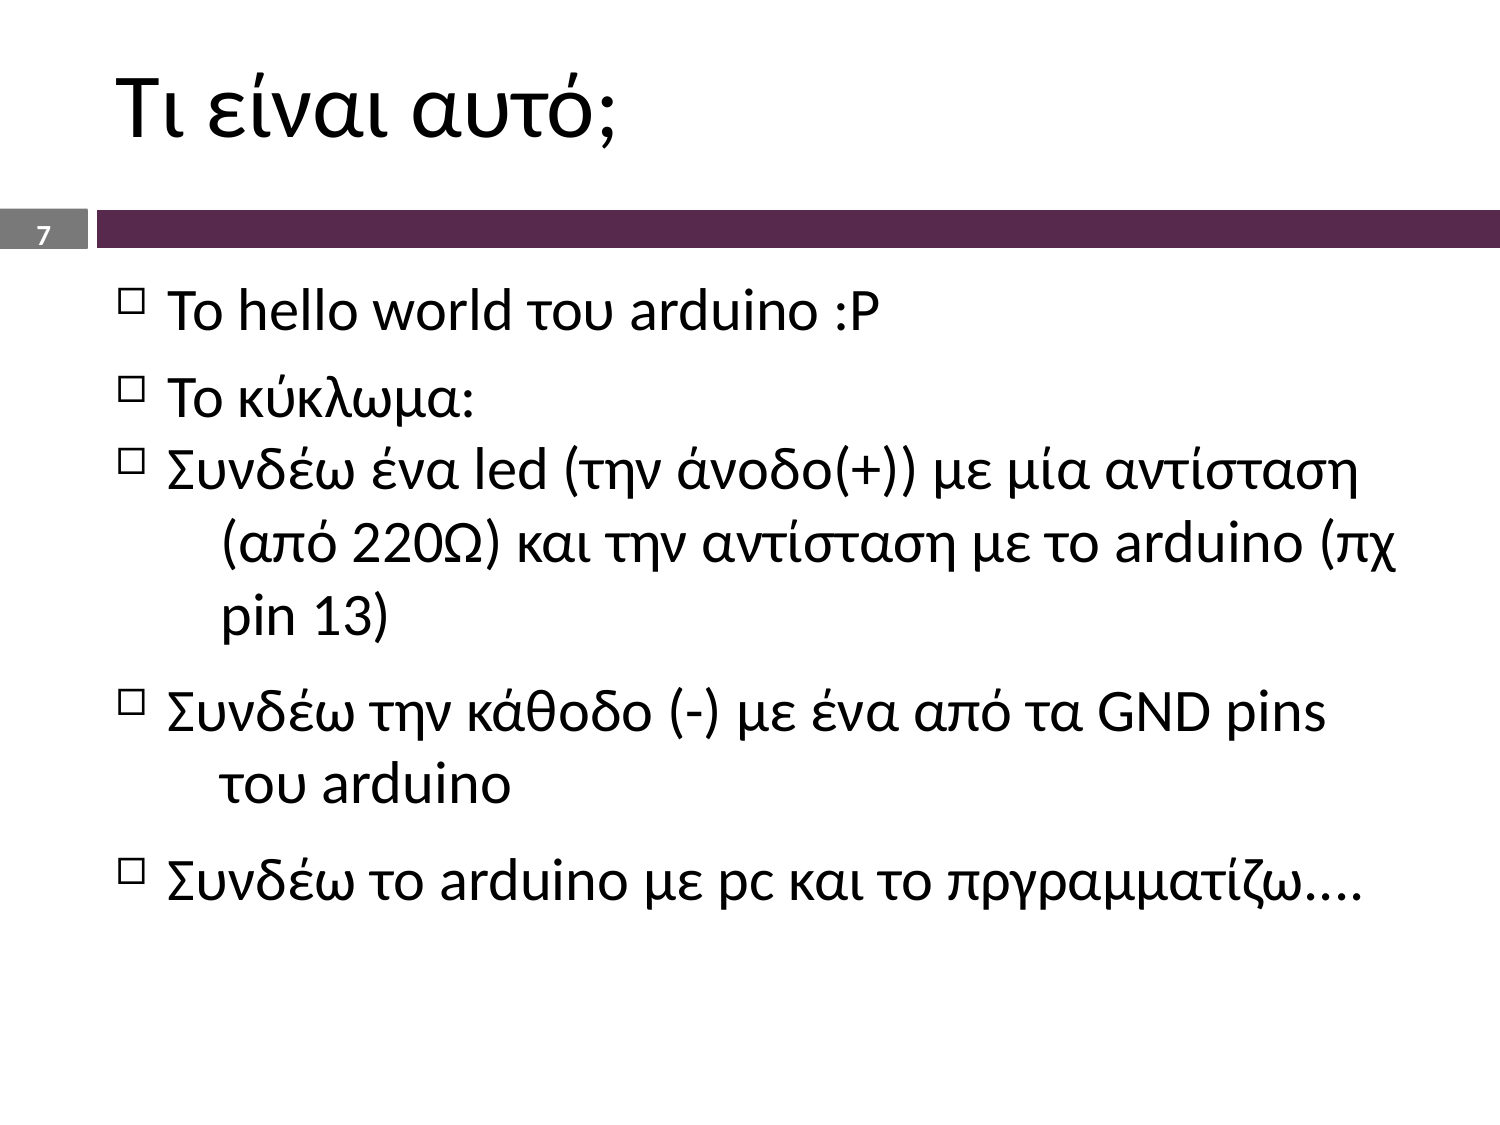

# Τι είναι αυτό;
Το hello world του arduino :P
Το κύκλωμα:
Συνδέω ένα led (την άνοδο(+)) με μία αντίσταση (από 220Ω) και την αντίσταση με το arduino (πχ pin 13)
Συνδέω την κάθοδο (-) με ένα από τα GND pins του arduino
Συνδέω το arduino με pc και το πργραμματίζω....